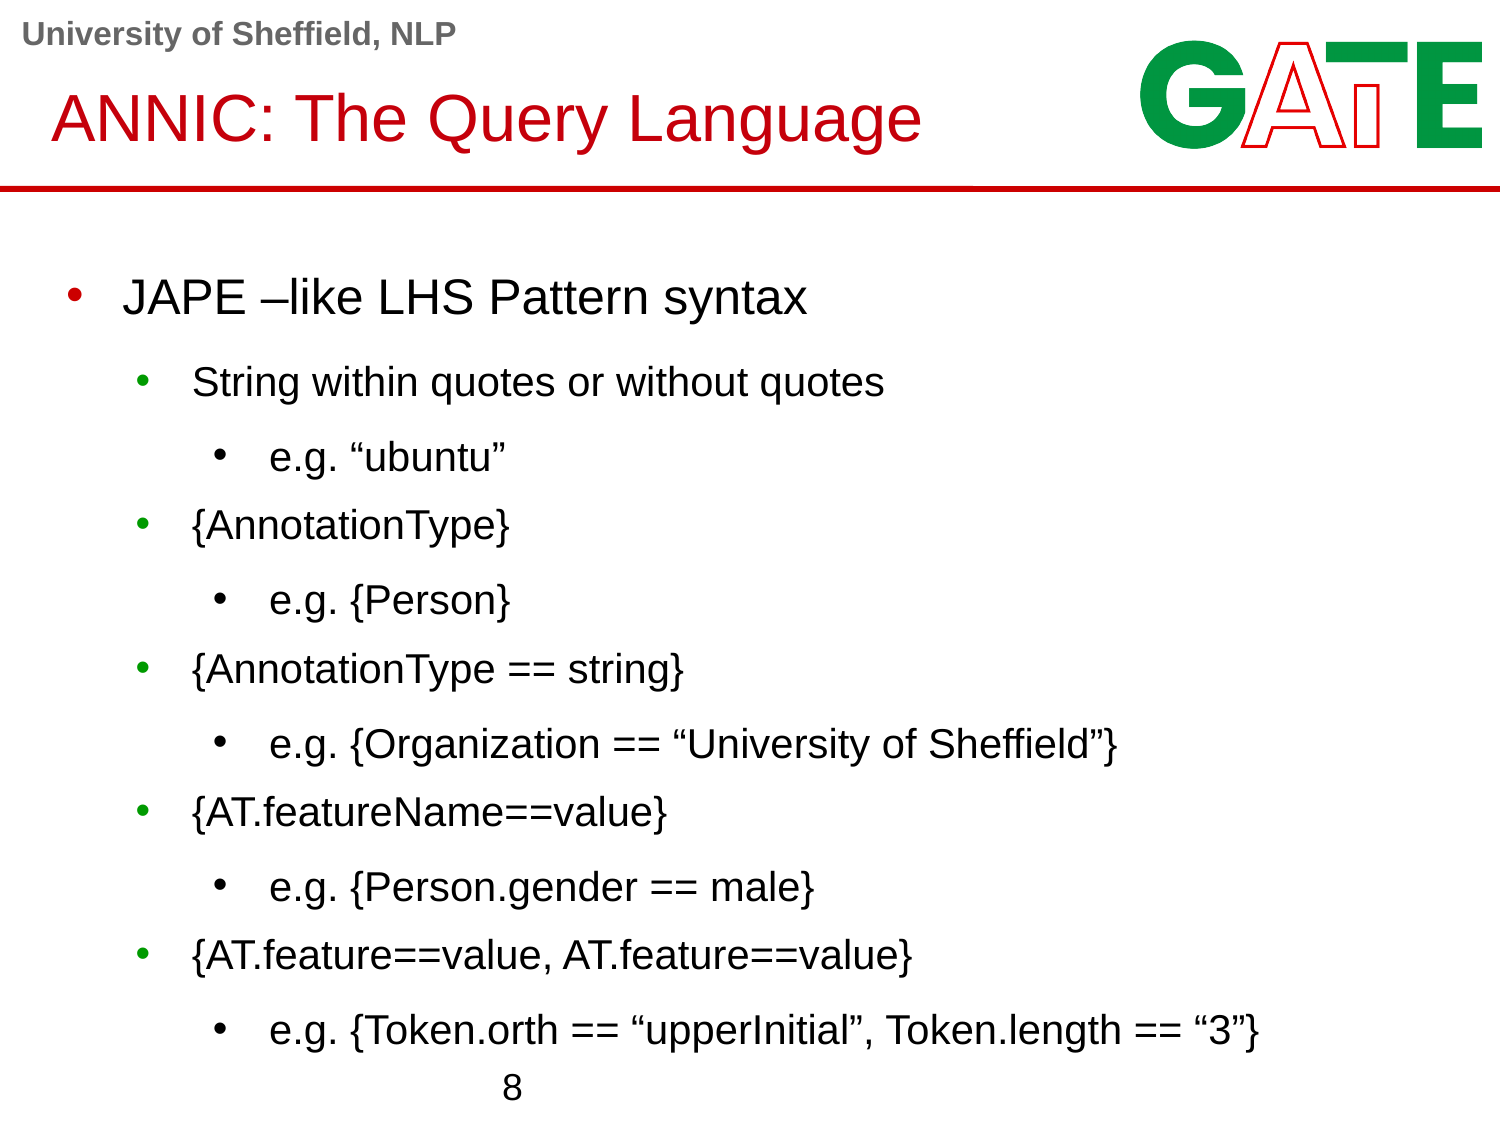

ANNIC: The Query Language
JAPE –like LHS Pattern syntax
String within quotes or without quotes
e.g. “ubuntu”
{AnnotationType}
e.g. {Person}
{AnnotationType == string}
e.g. {Organization == “University of Sheffield”}
{AT.featureName==value}
e.g. {Person.gender == male}
{AT.feature==value, AT.feature==value}
e.g. {Token.orth == “upperInitial”, Token.length == “3”}